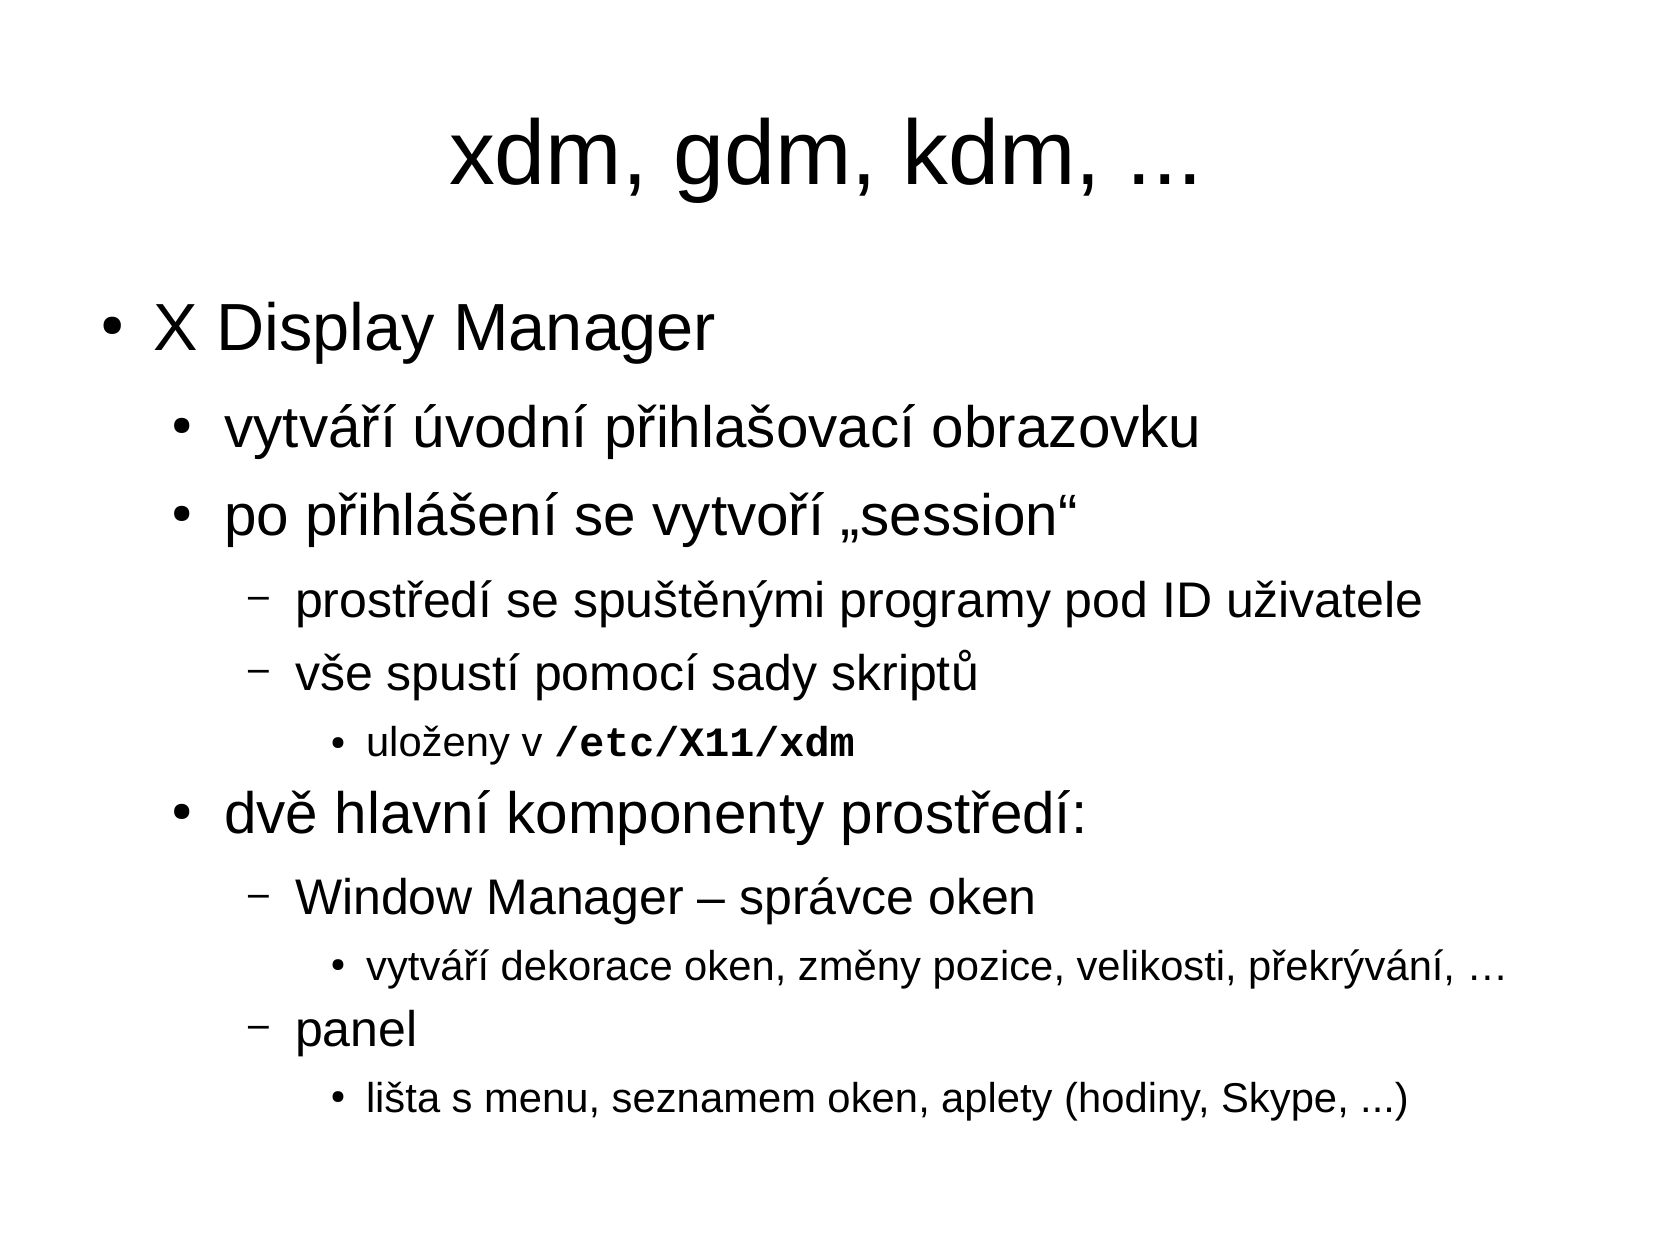

# xdm, gdm, kdm, ...
X Display Manager
vytváří úvodní přihlašovací obrazovku
po přihlášení se vytvoří „session“
prostředí se spuštěnými programy pod ID uživatele
vše spustí pomocí sady skriptů
uloženy v /etc/X11/xdm
dvě hlavní komponenty prostředí:
Window Manager – správce oken
vytváří dekorace oken, změny pozice, velikosti, překrývání, …
panel
lišta s menu, seznamem oken, aplety (hodiny, Skype, ...)